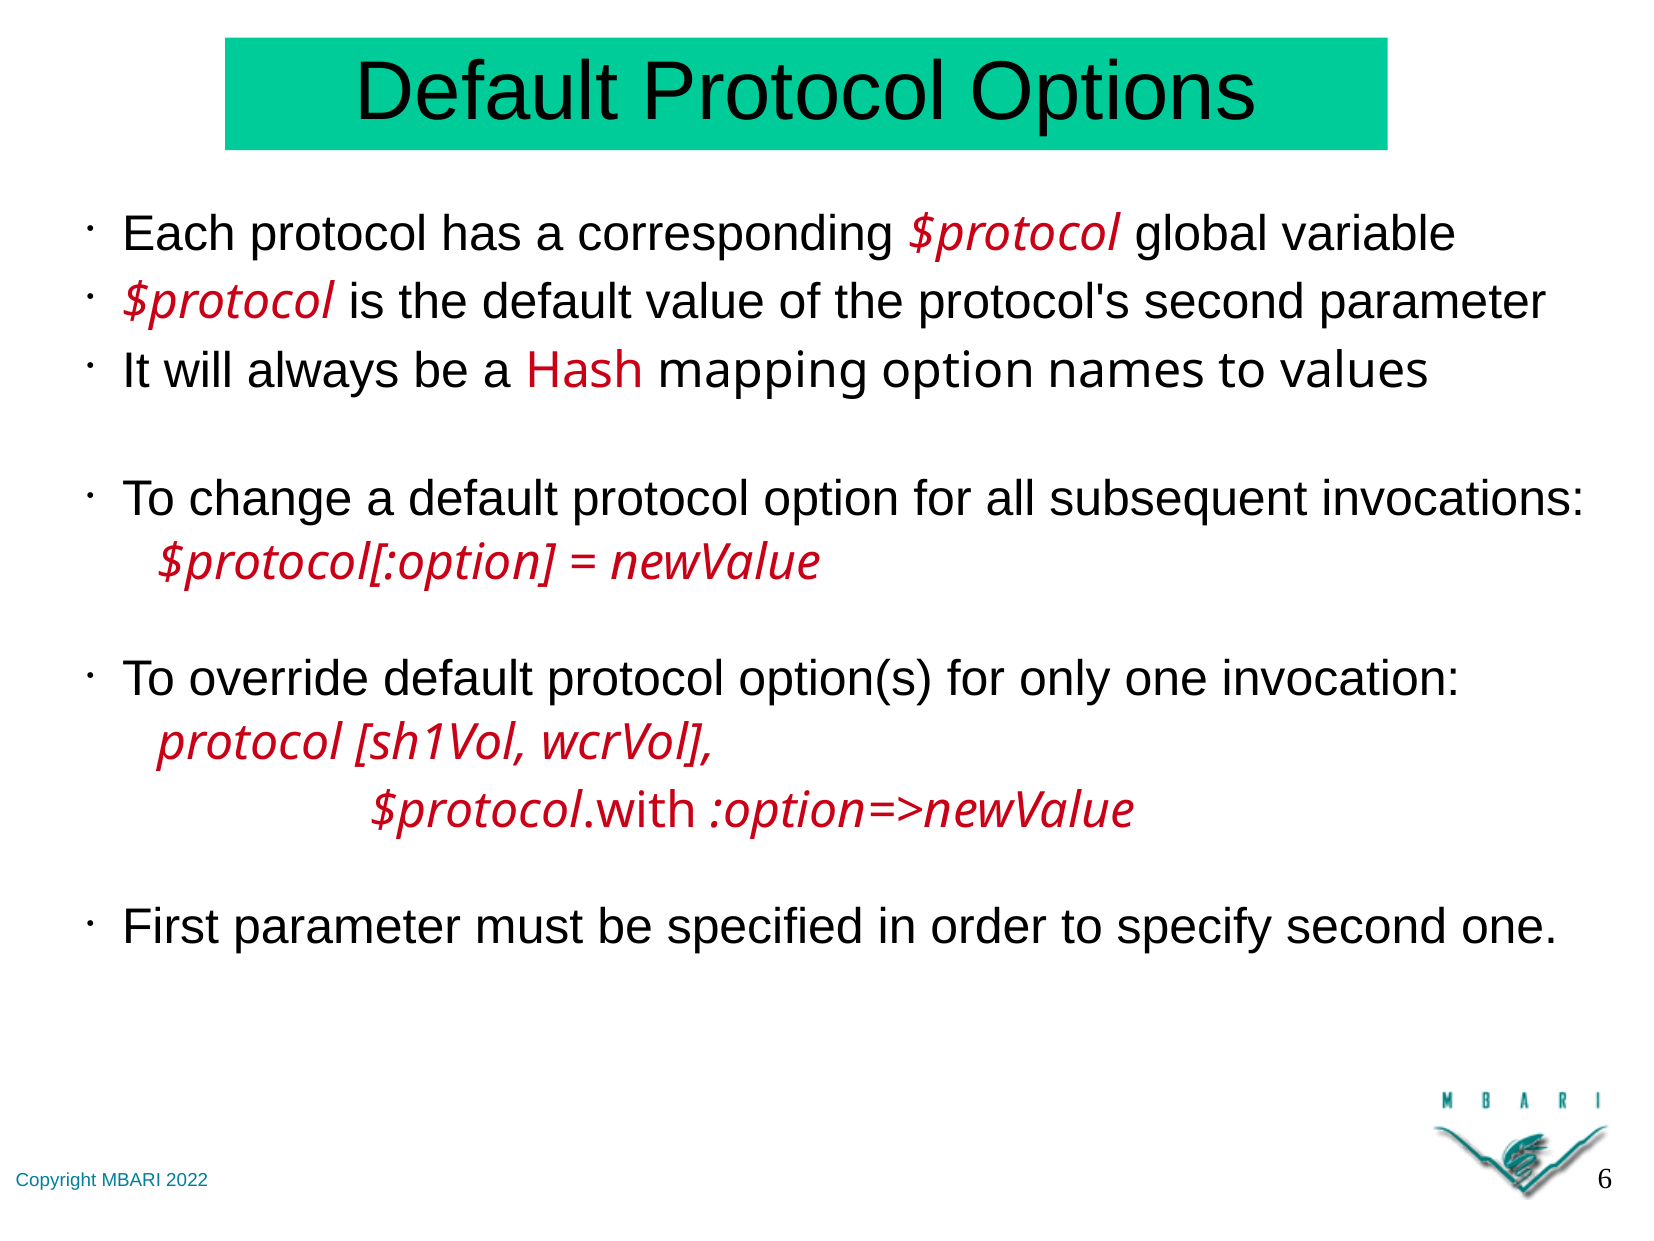

Default Protocol Options
Each protocol has a corresponding $protocol global variable
$protocol is the default value of the protocol's second parameter
It will always be a Hash mapping option names to values
To change a default protocol option for all subsequent invocations:
$protocol[:option] = newValue
To override default protocol option(s) for only one invocation:
protocol [sh1Vol, wcrVol],
$protocol.with :option=>newValue
First parameter must be specified in order to specify second one.
6